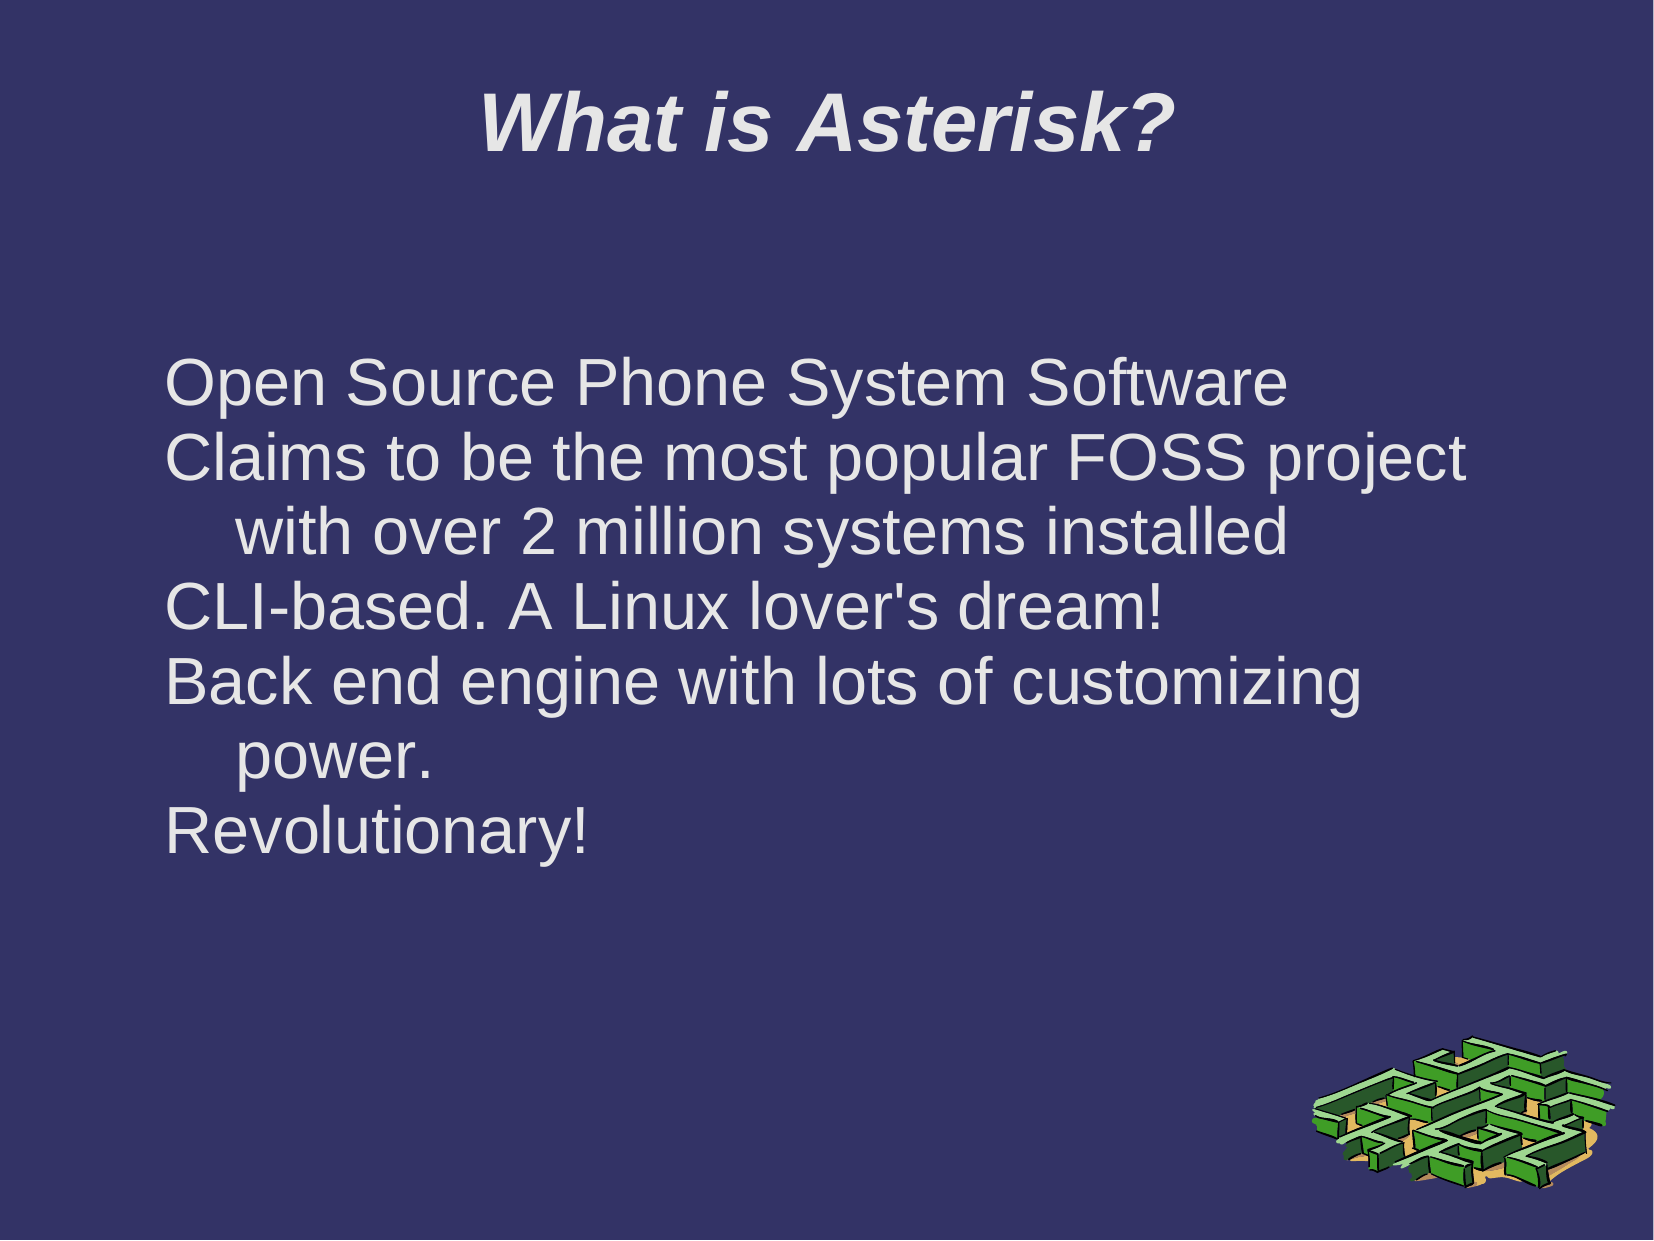

# What is Asterisk?
Open Source Phone System Software
Claims to be the most popular FOSS project with over 2 million systems installed
CLI-based. A Linux lover's dream!
Back end engine with lots of customizing power.
Revolutionary!